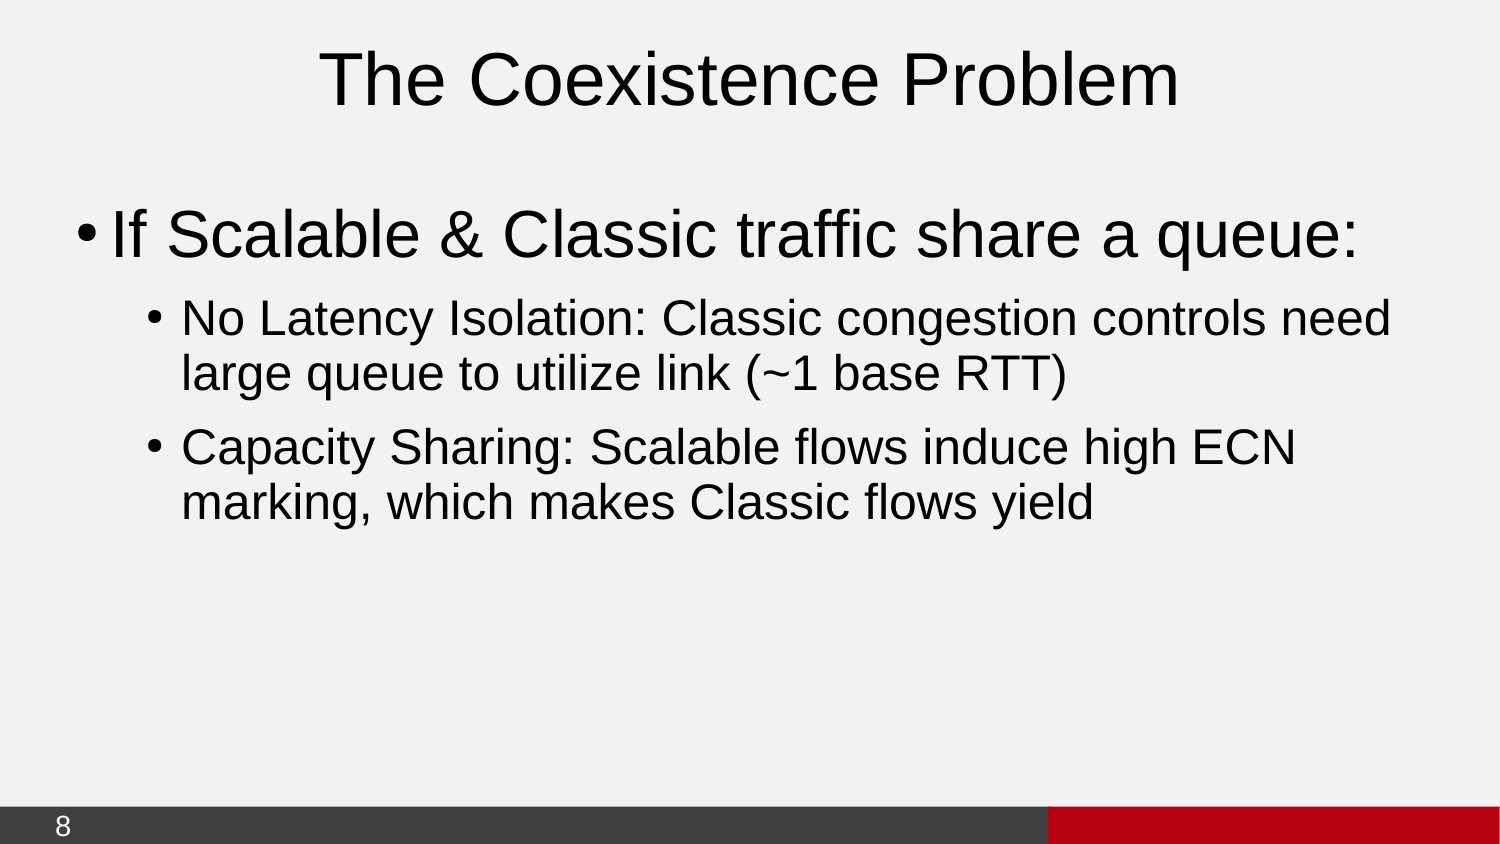

The Coexistence Problem
#
If Scalable & Classic traffic share a queue:
No Latency Isolation: Classic congestion controls need large queue to utilize link (~1 base RTT)
Capacity Sharing: Scalable flows induce high ECN marking, which makes Classic flows yield
8